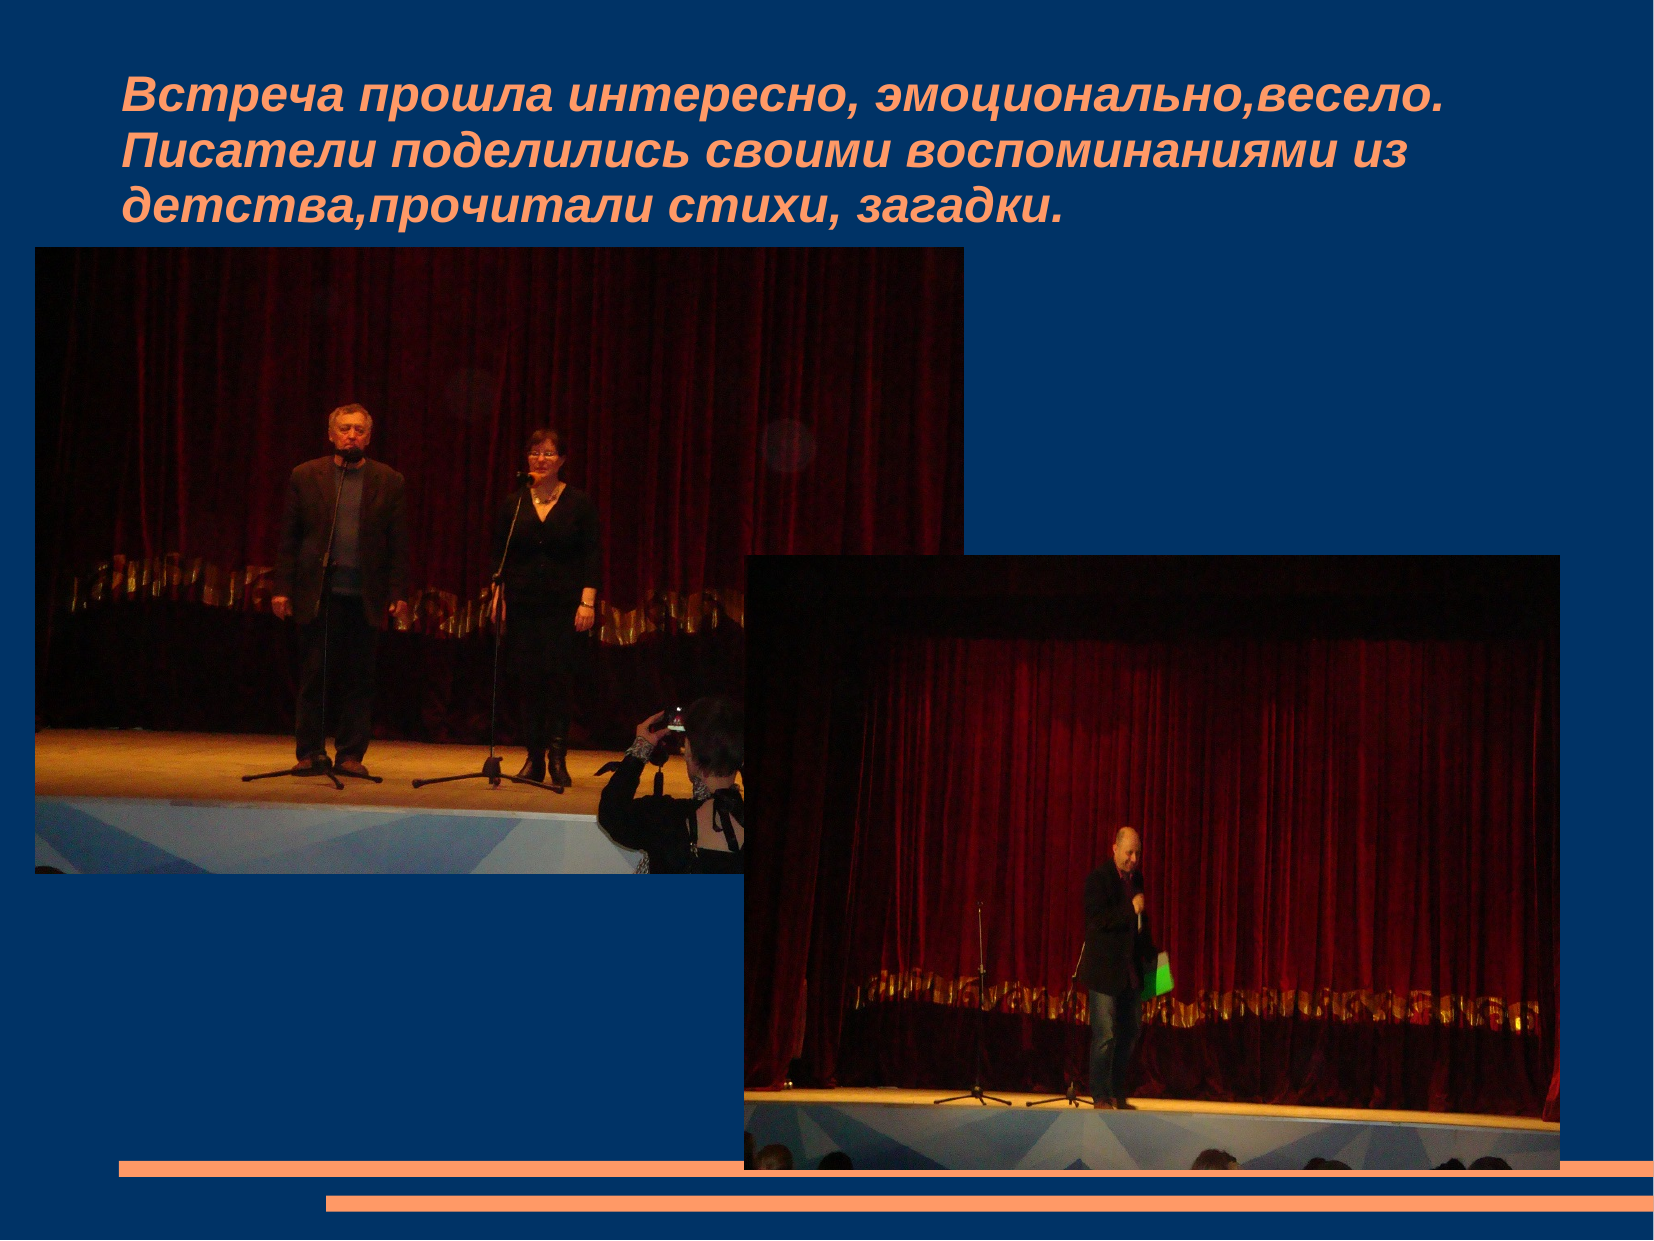

# Встреча прошла интересно, эмоционально,весело. Писатели поделились своими воспоминаниями из детства,прочитали стихи, загадки.